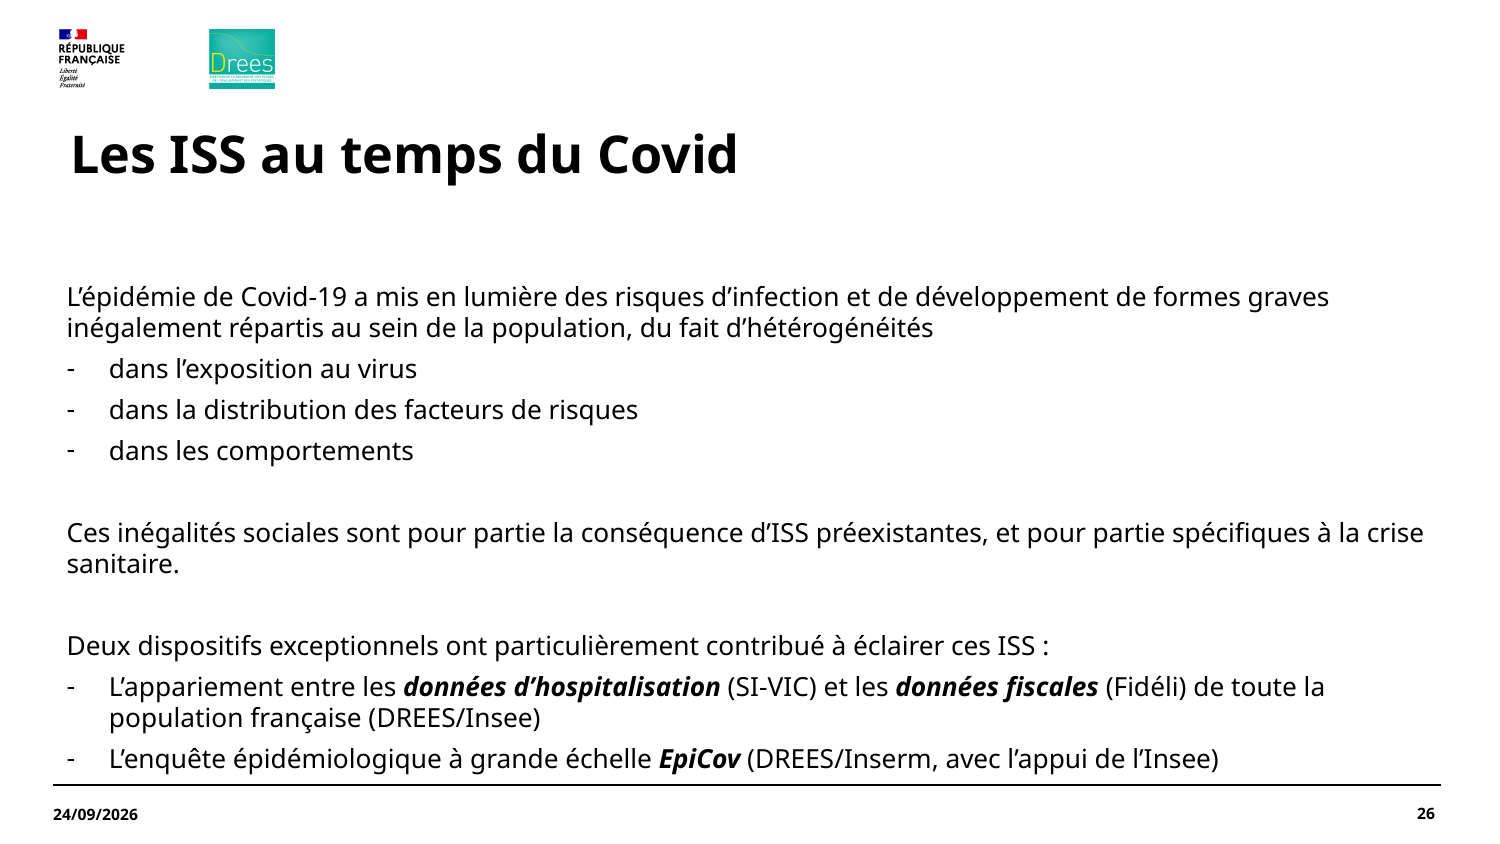

Les ISS au temps du Covid
#
L’épidémie de Covid-19 a mis en lumière des risques d’infection et de développement de formes graves inégalement répartis au sein de la population, du fait d’hétérogénéités
dans l’exposition au virus
dans la distribution des facteurs de risques
dans les comportements
Ces inégalités sociales sont pour partie la conséquence d’ISS préexistantes, et pour partie spécifiques à la crise sanitaire.
Deux dispositifs exceptionnels ont particulièrement contribué à éclairer ces ISS :
L’appariement entre les données d’hospitalisation (SI-VIC) et les données fiscales (Fidéli) de toute la population française (DREES/Insee)
L’enquête épidémiologique à grande échelle EpiCov (DREES/Inserm, avec l’appui de l’Insee)
26